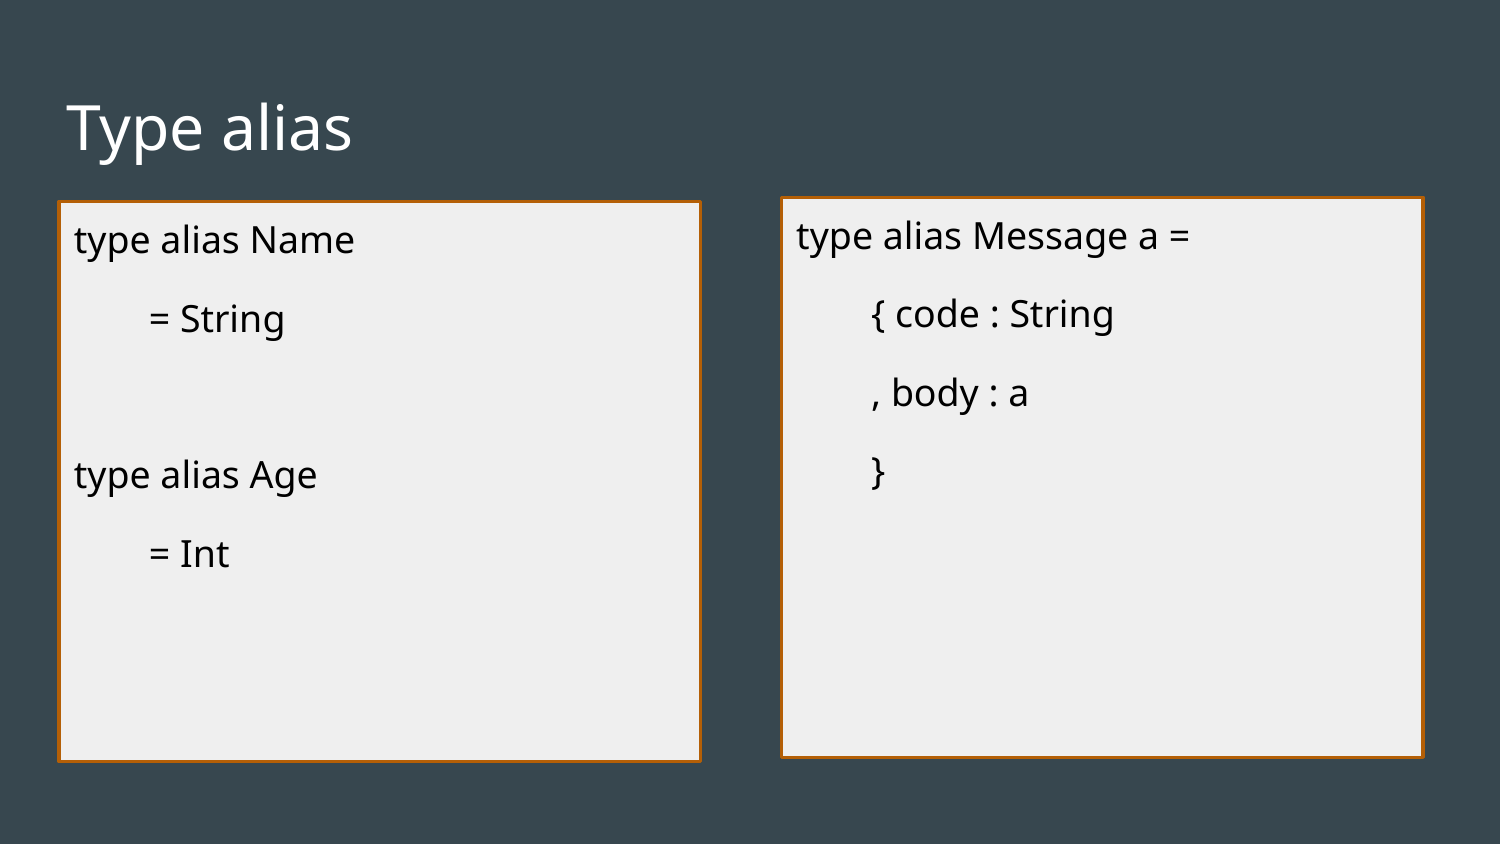

# Type alias
type alias Message a =
	{ code : String
	, body : a
	}
type alias Name
	= String
type alias Age
	= Int